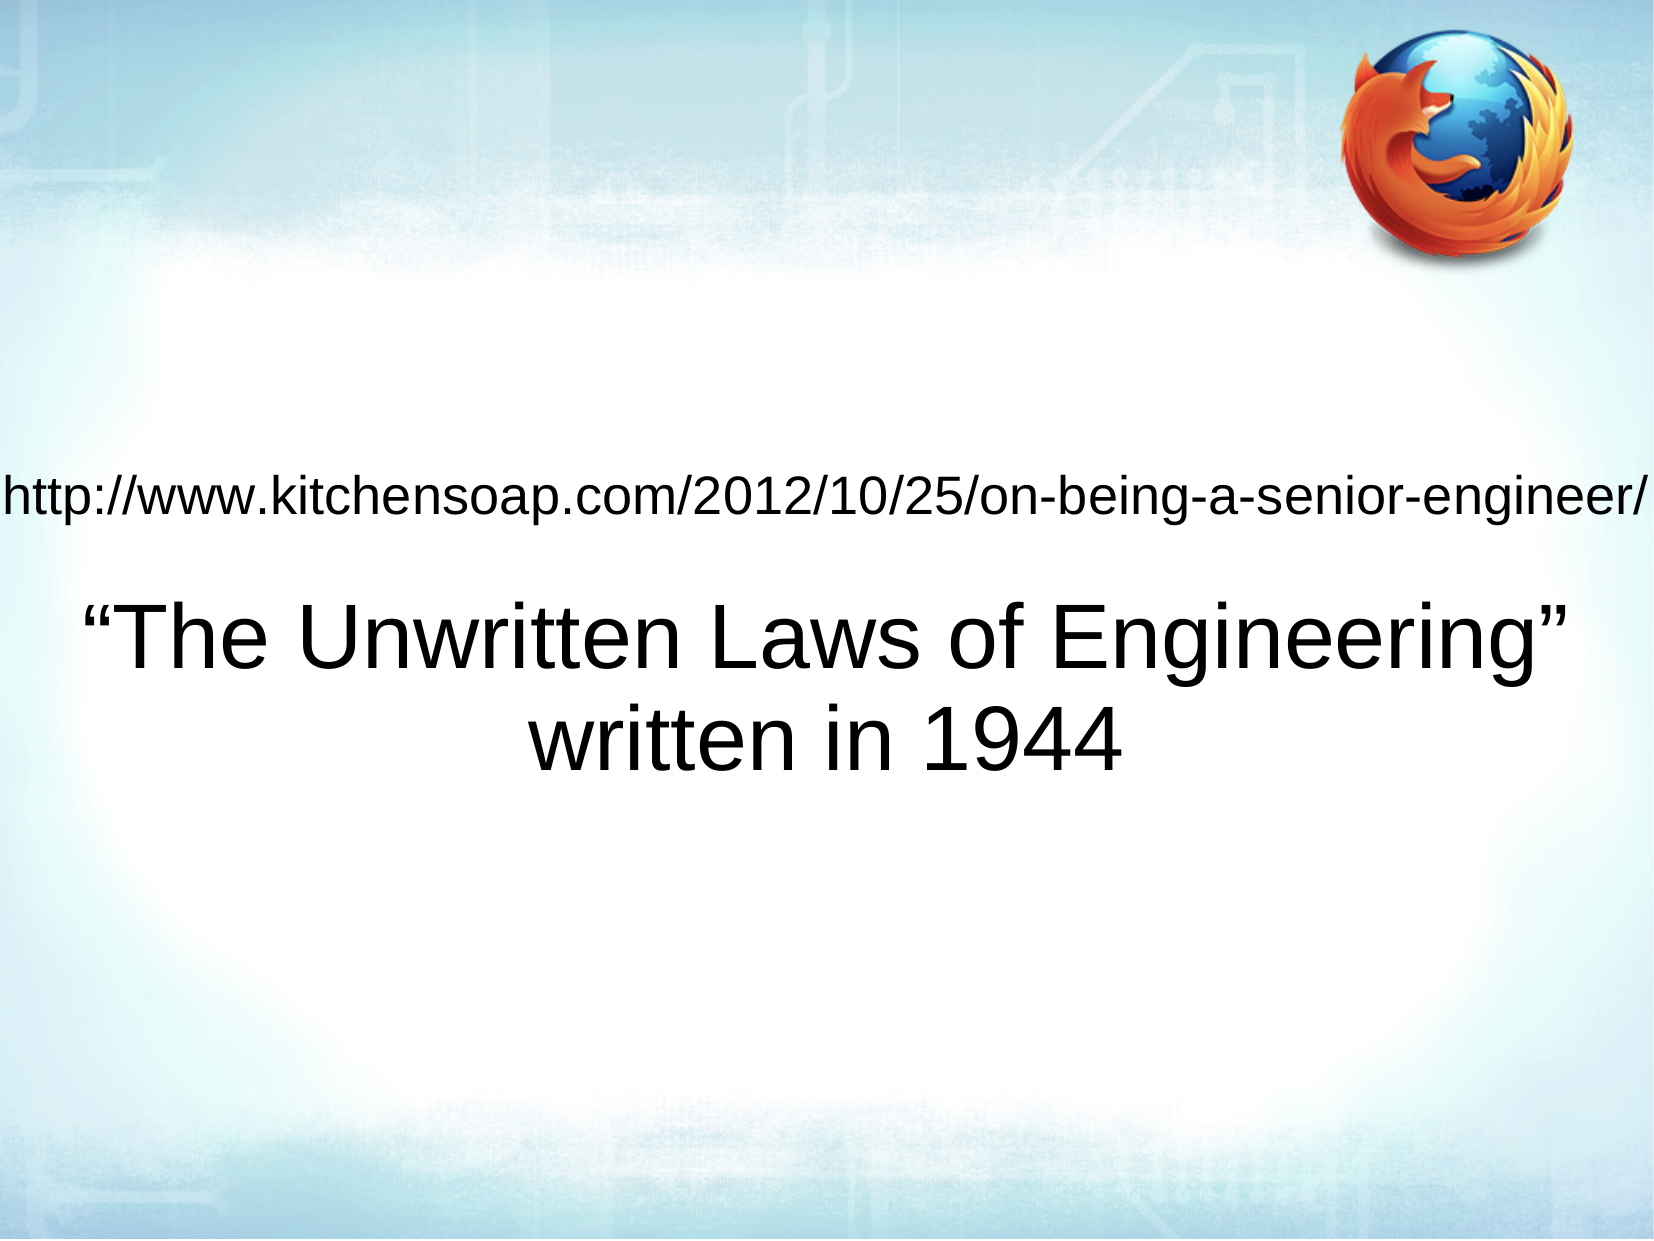

# http://www.kitchensoap.com/2012/10/25/on-being-a-senior-engineer/ “The Unwritten Laws of Engineering” written in 1944